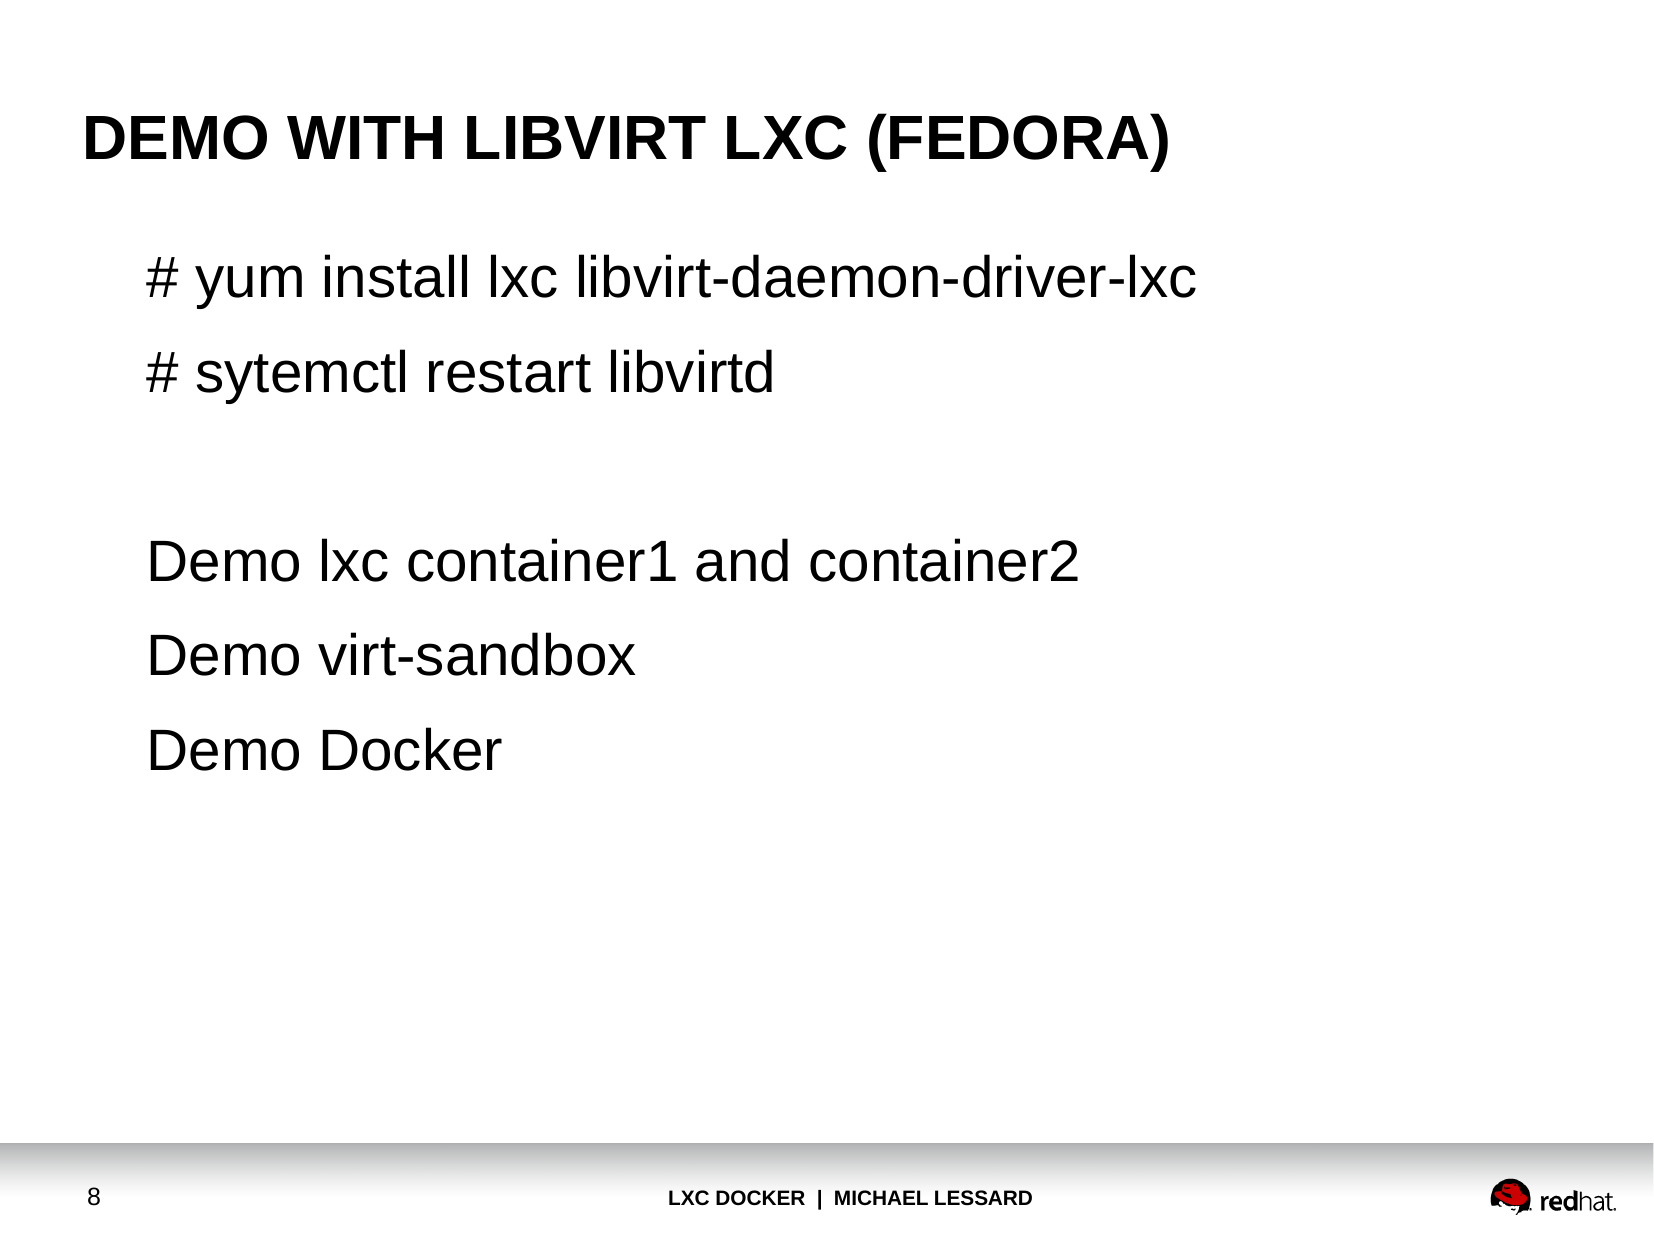

# DEMO WITH LIBVIRT LXC (FEDORA)
# yum install lxc libvirt-daemon-driver-lxc
# sytemctl restart libvirtd
Demo lxc container1 and container2
Demo virt-sandbox
Demo Docker